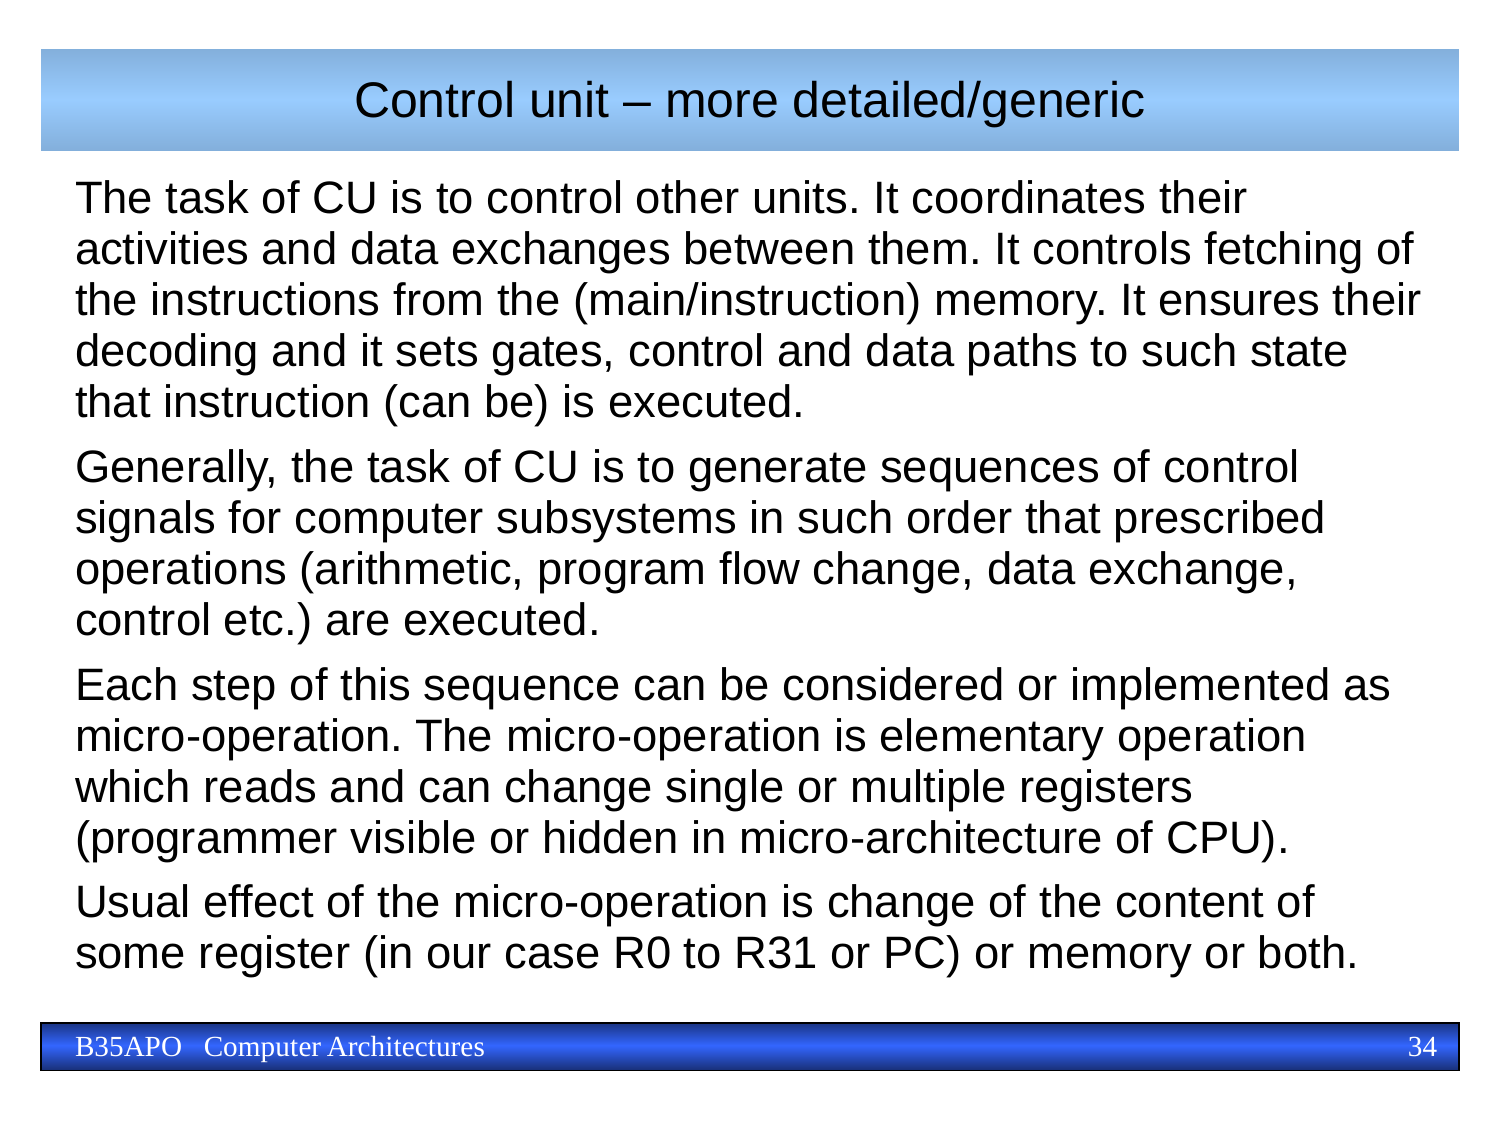

# Control unit – more detailed/generic
The task of CU is to control other units. It coordinates their activities and data exchanges between them. It controls fetching of the instructions from the (main/instruction) memory. It ensures their decoding and it sets gates, control and data paths to such state that instruction (can be) is executed.
Generally, the task of CU is to generate sequences of control signals for computer subsystems in such order that prescribed operations (arithmetic, program flow change, data exchange, control etc.) are executed.
Each step of this sequence can be considered or implemented as micro-operation. The micro-operation is elementary operation which reads and can change single or multiple registers (programmer visible or hidden in micro-architecture of CPU).
Usual effect of the micro-operation is change of the content of some register (in our case R0 to R31 or PC) or memory or both.
B35APO Computer Architectures
34